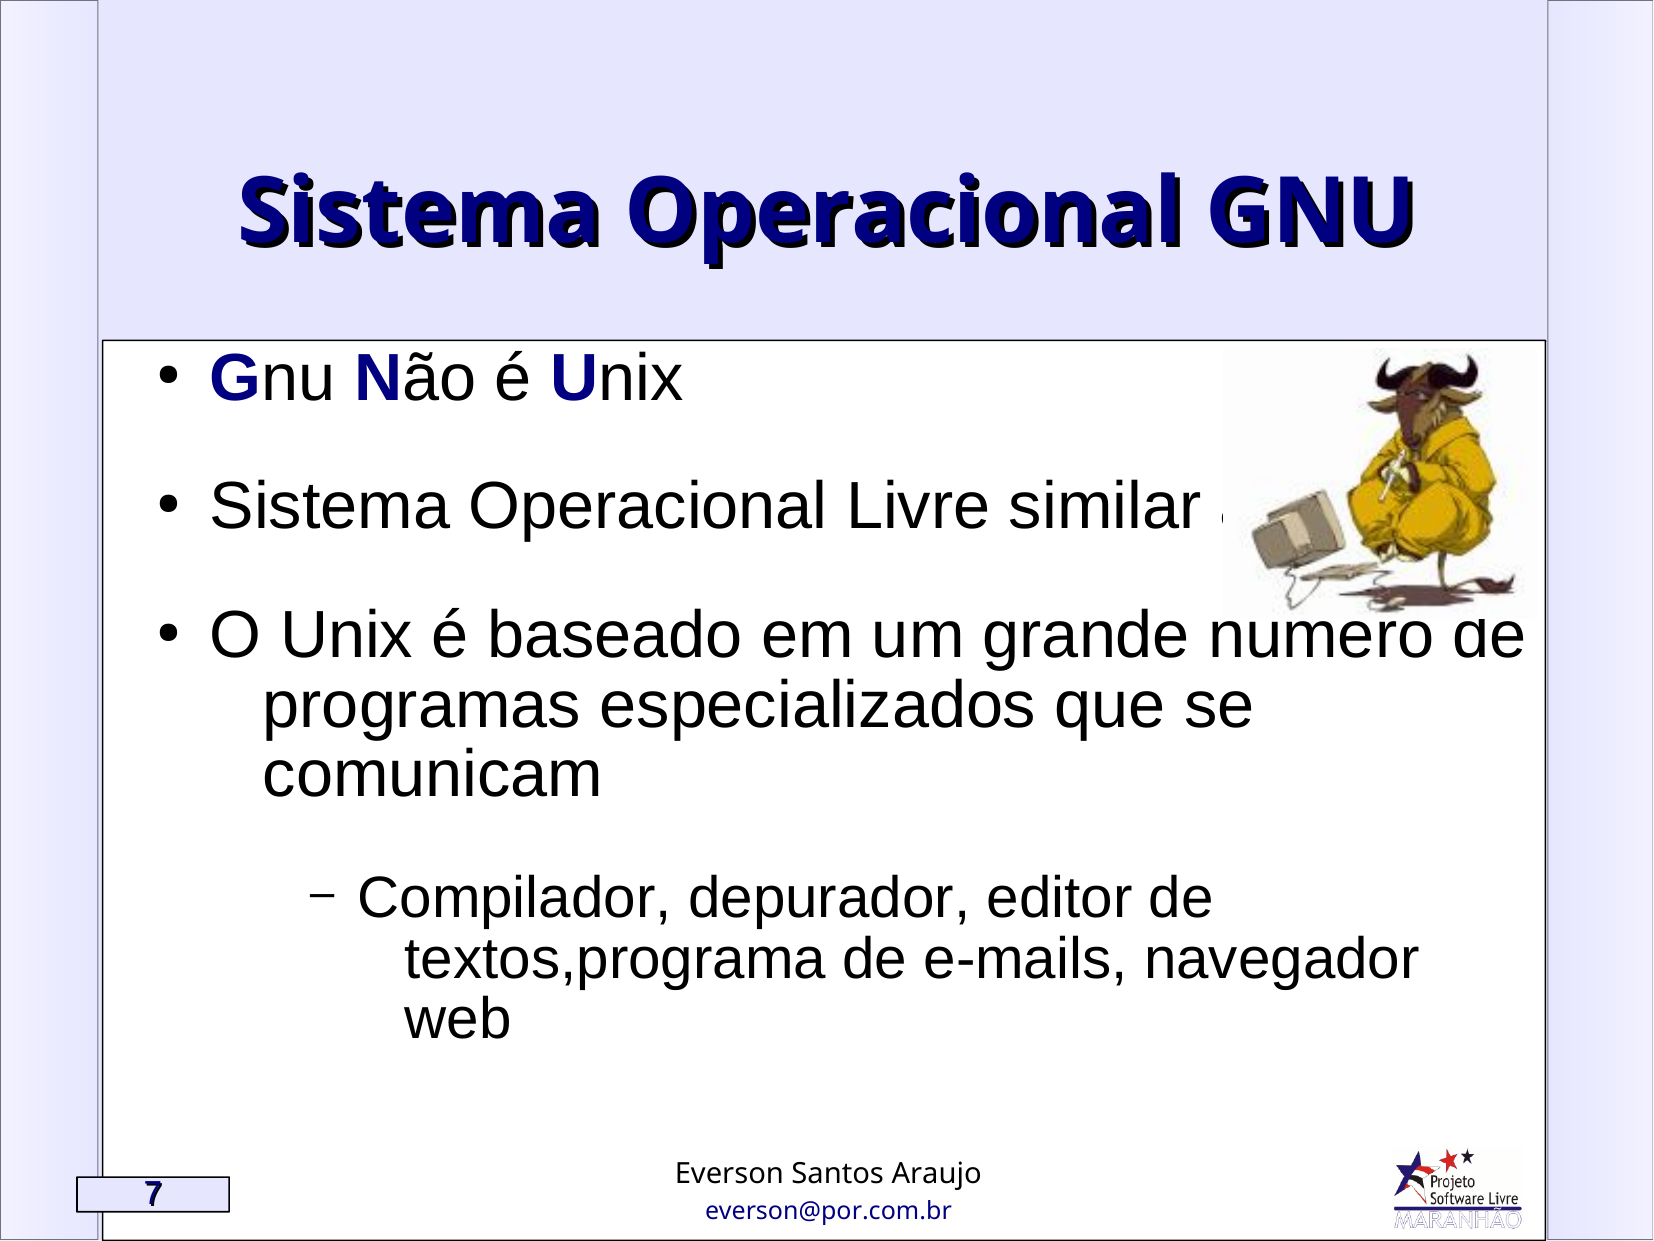

# Sistema Operacional GNU
Gnu Não é Unix
Sistema Operacional Livre similar ao Unix
O Unix é baseado em um grande número de programas especializados que se comunicam
Compilador, depurador, editor de textos,programa de e-mails, navegador web